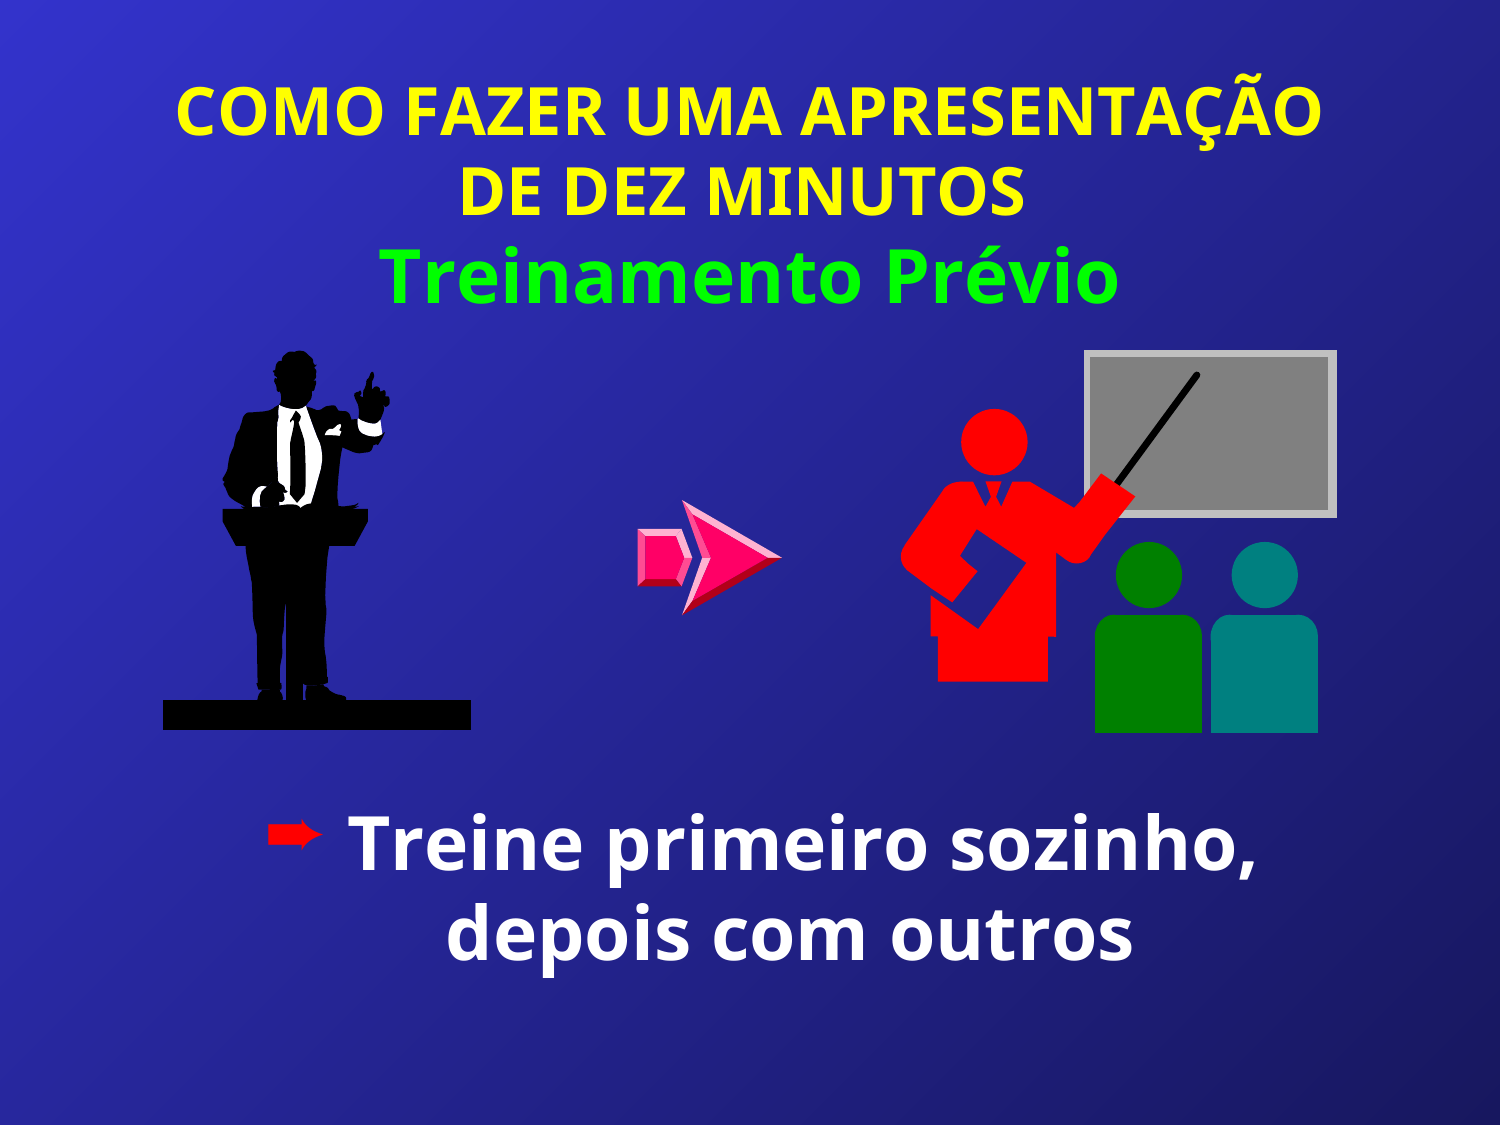

# COMO FAZER UMA APRESENTAÇÃO DE DEZ MINUTOS Treinamento Prévio
 Treine primeiro sozinho, depois com outros